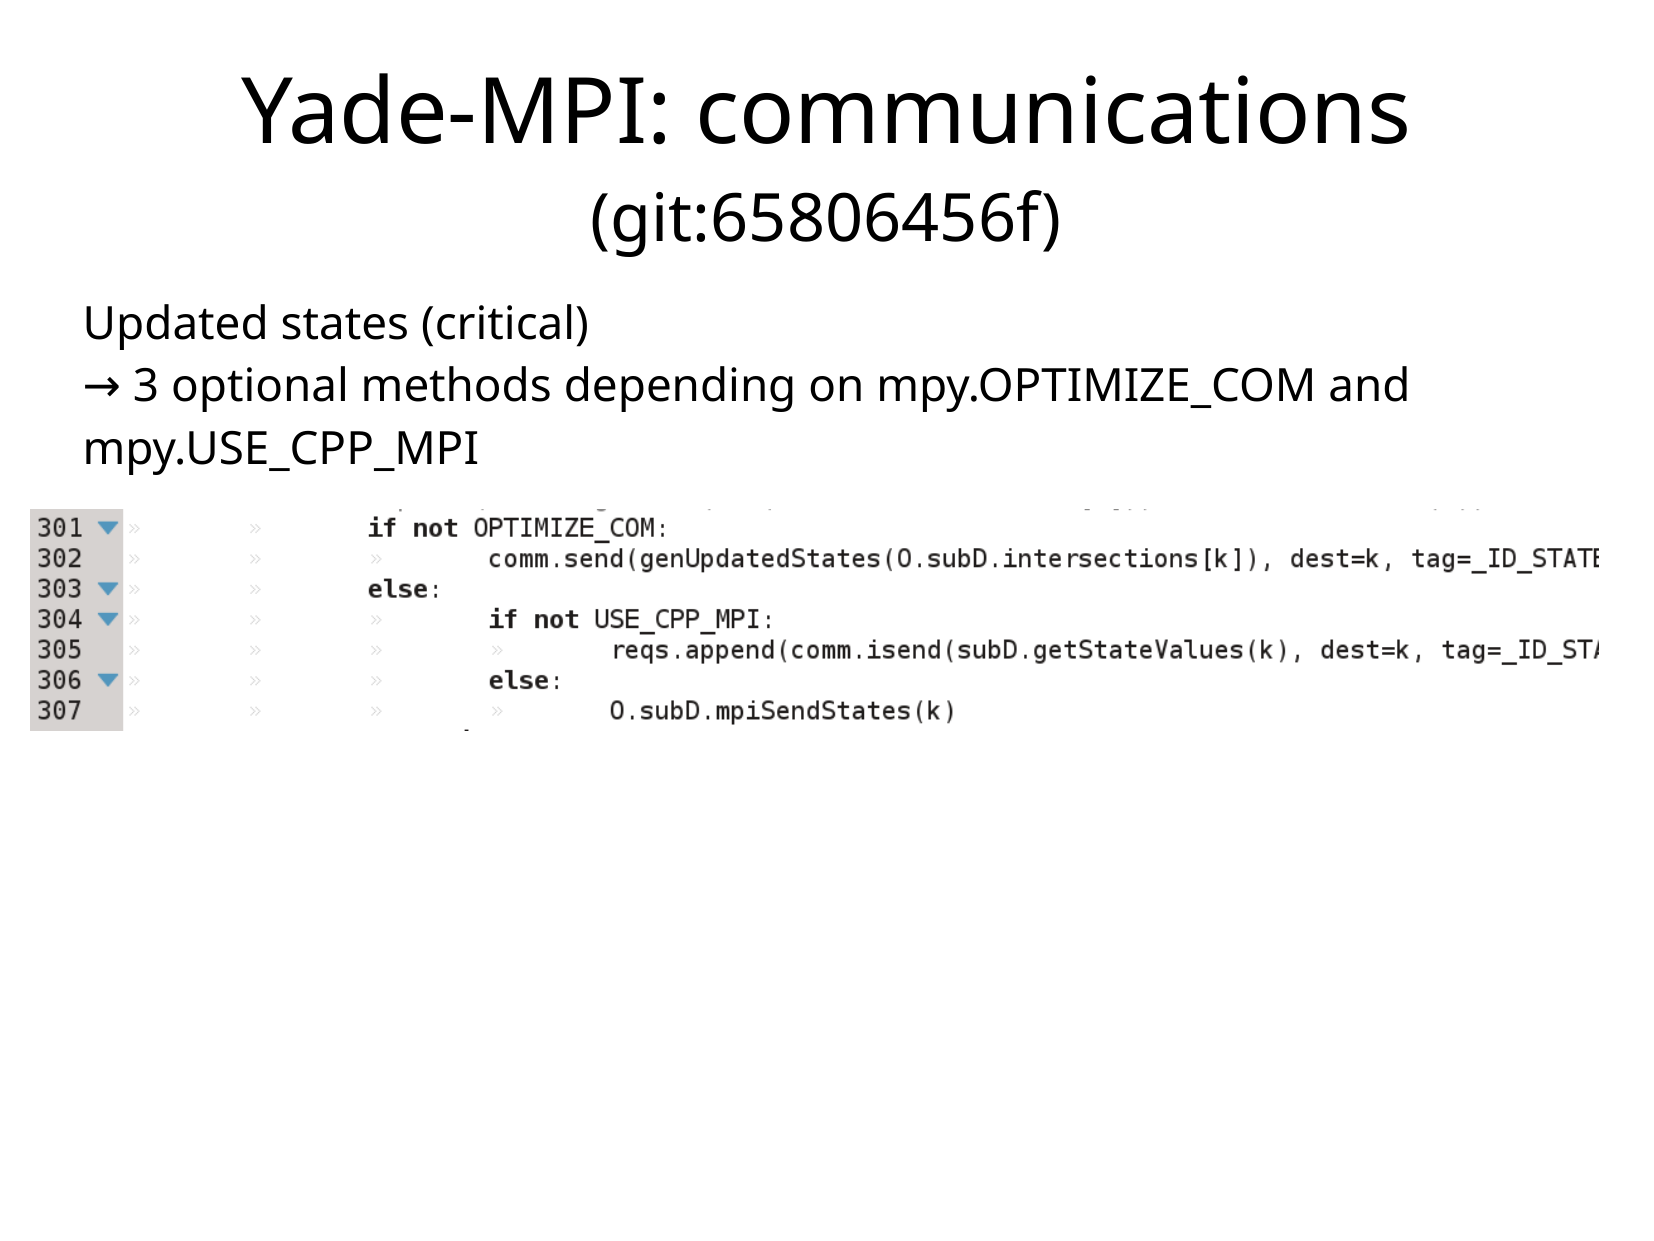

# Yade-MPI: communications (git:65806456f)
Updated states (critical)
→ 3 optional methods depending on mpy.OPTIMIZE_COM and mpy.USE_CPP_MPI